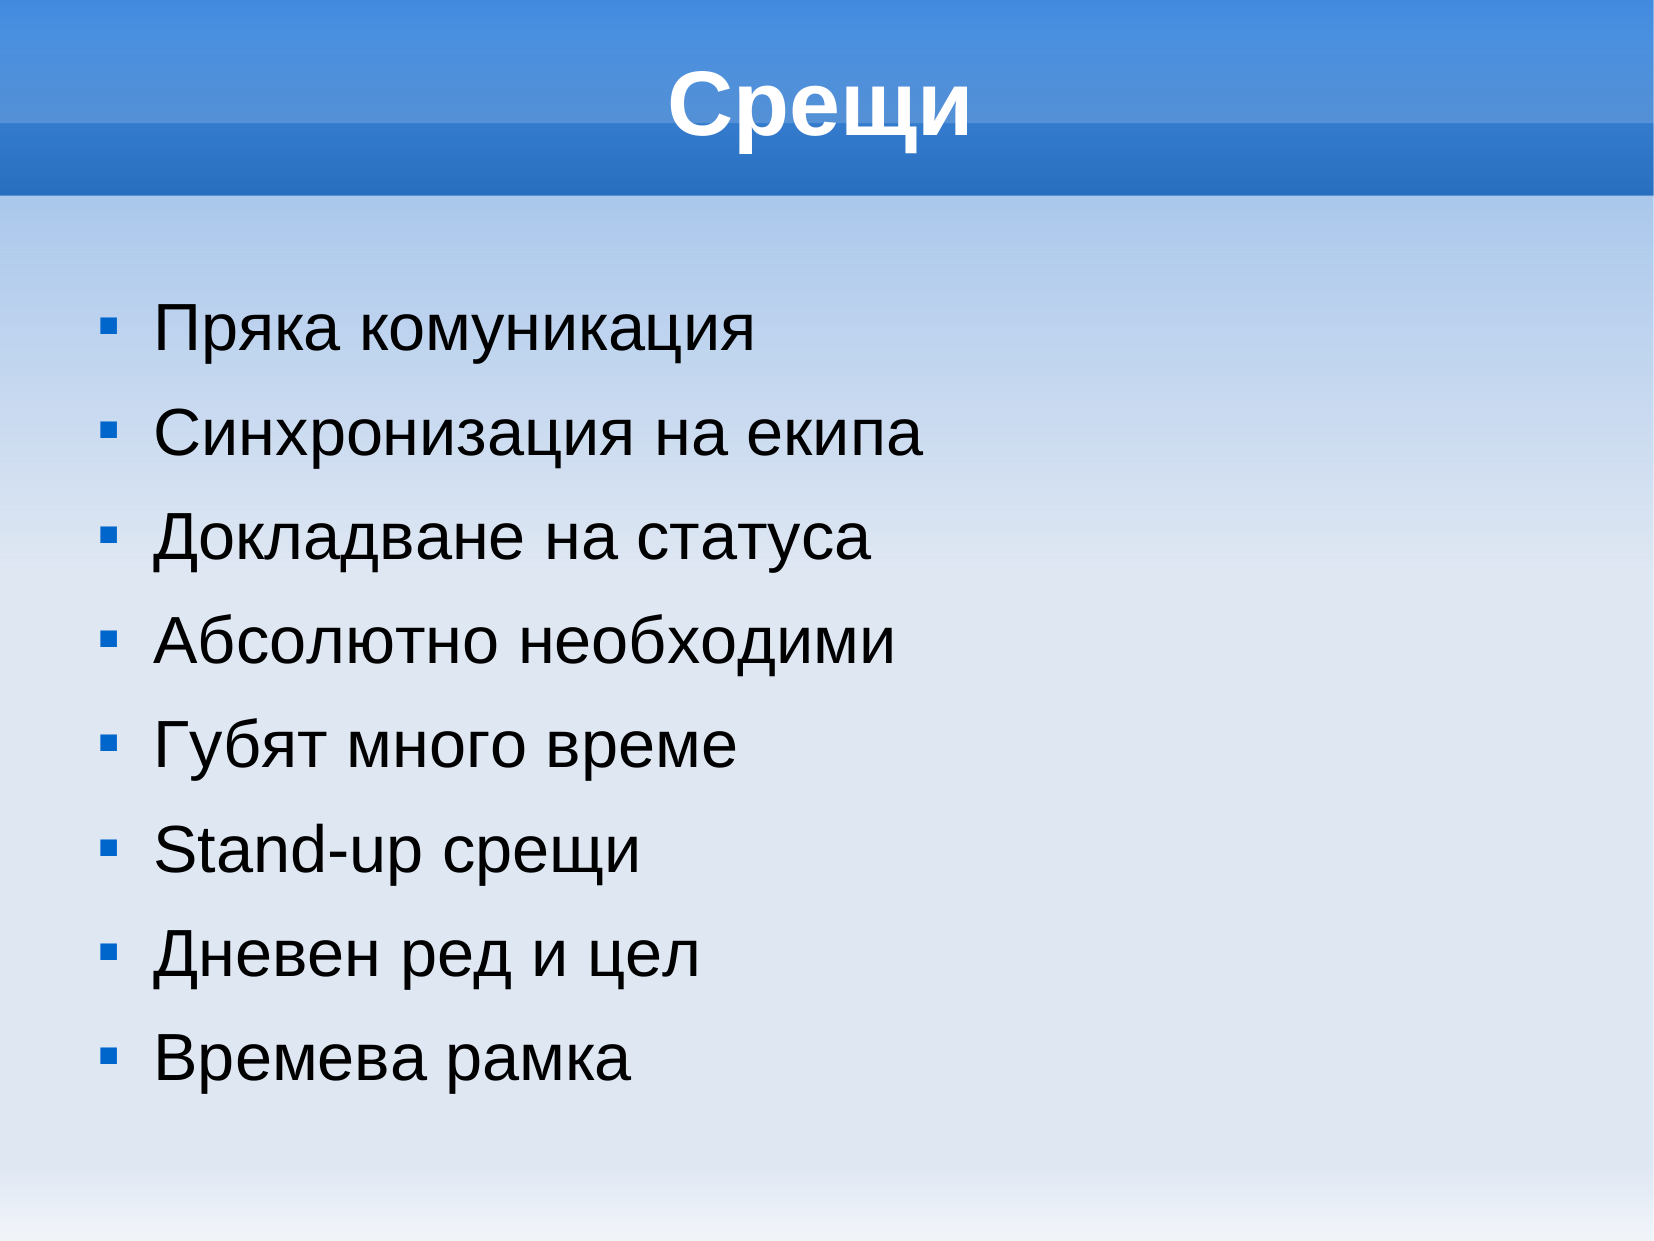

# Срещи
Пряка комуникация
Синхронизация на екипа
Докладване на статуса
Абсолютно необходими
Губят много време
Stand-up срещи
Дневен ред и цел
Времева рамка